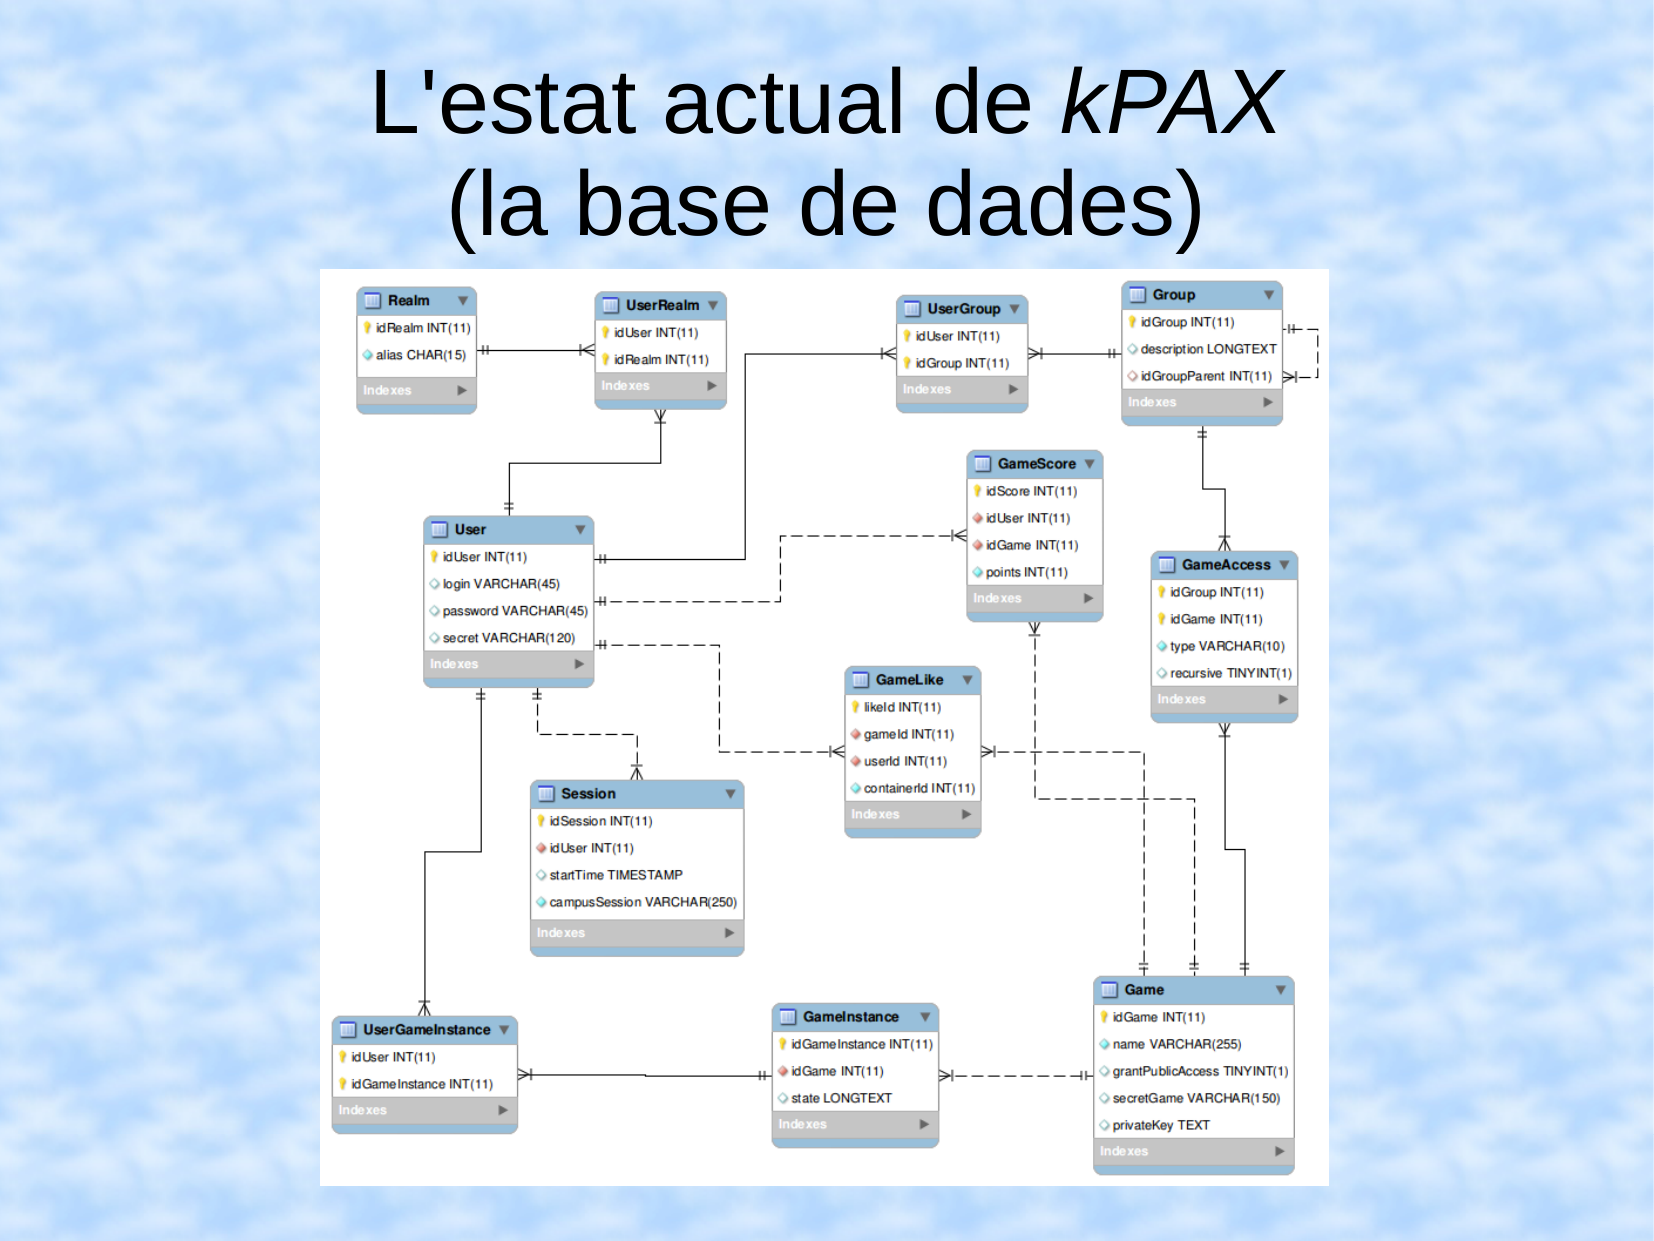

# L'estat actual de kPAX (la base de dades)